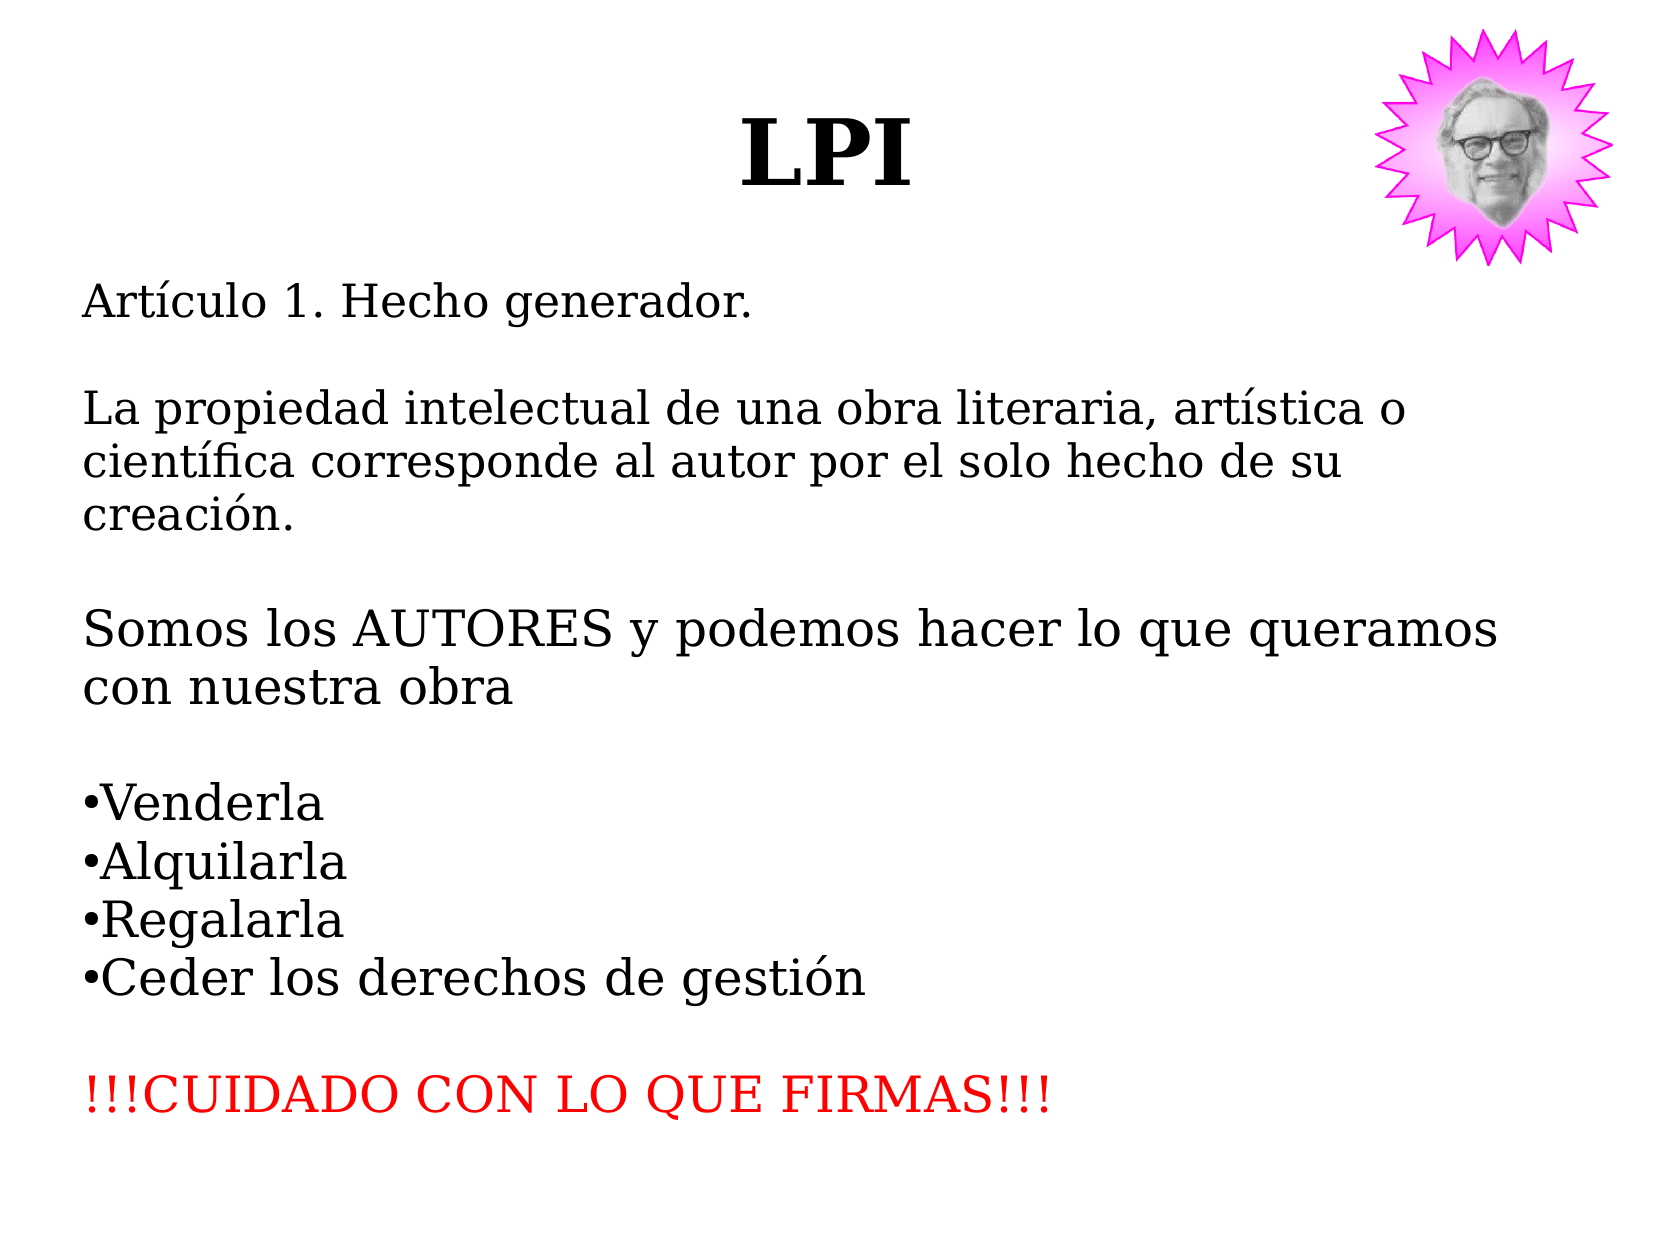

# LPI
Artículo 1. Hecho generador.
La propiedad intelectual de una obra literaria, artística o científica corresponde al autor por el solo hecho de su creación.
Somos los AUTORES y podemos hacer lo que queramos con nuestra obra
Venderla
Alquilarla
Regalarla
Ceder los derechos de gestión
!!!CUIDADO CON LO QUE FIRMAS!!!